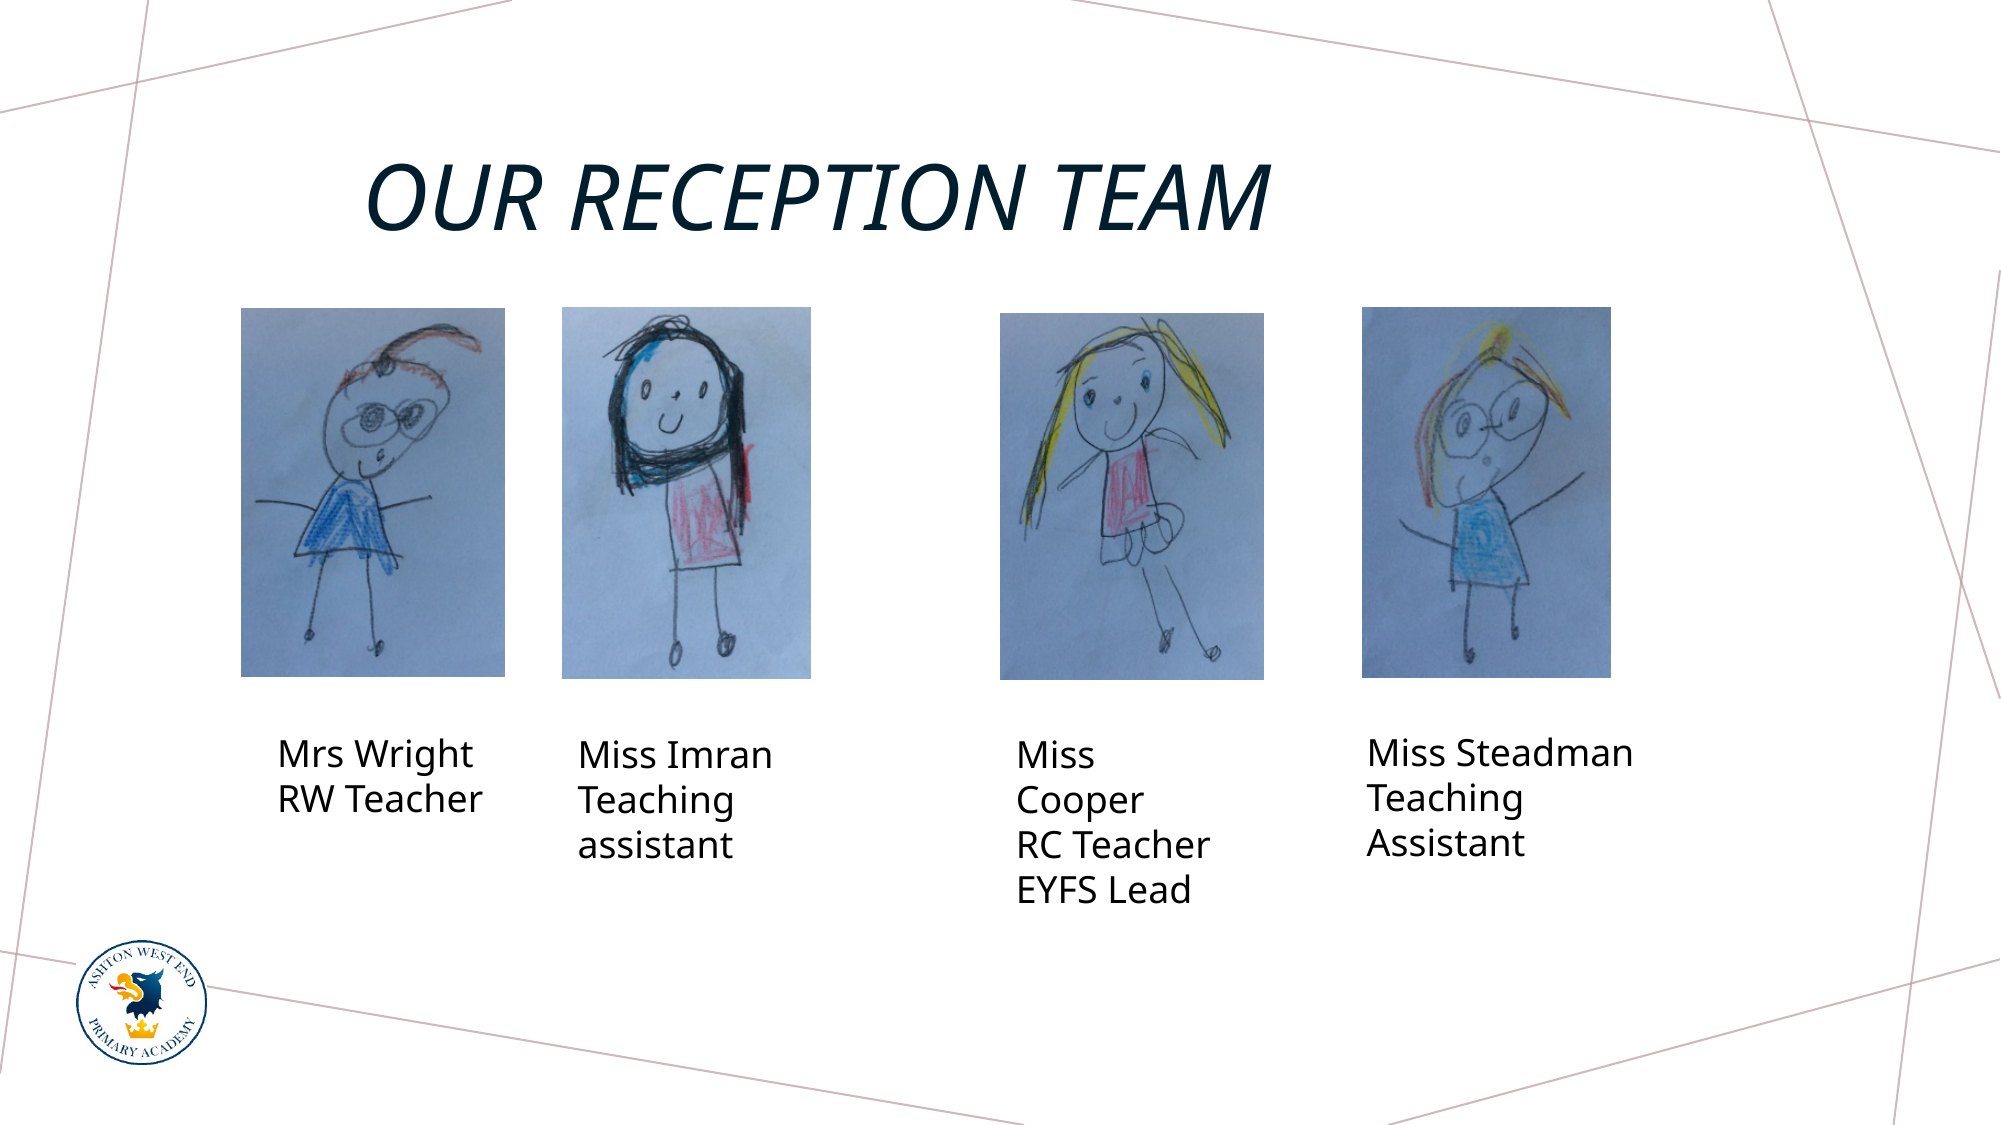

# Our Reception team
Miss Steadman
Teaching Assistant
Mrs Wright
RW Teacher
Miss Imran
Teaching assistant
Miss Cooper
RC Teacher
EYFS Lead